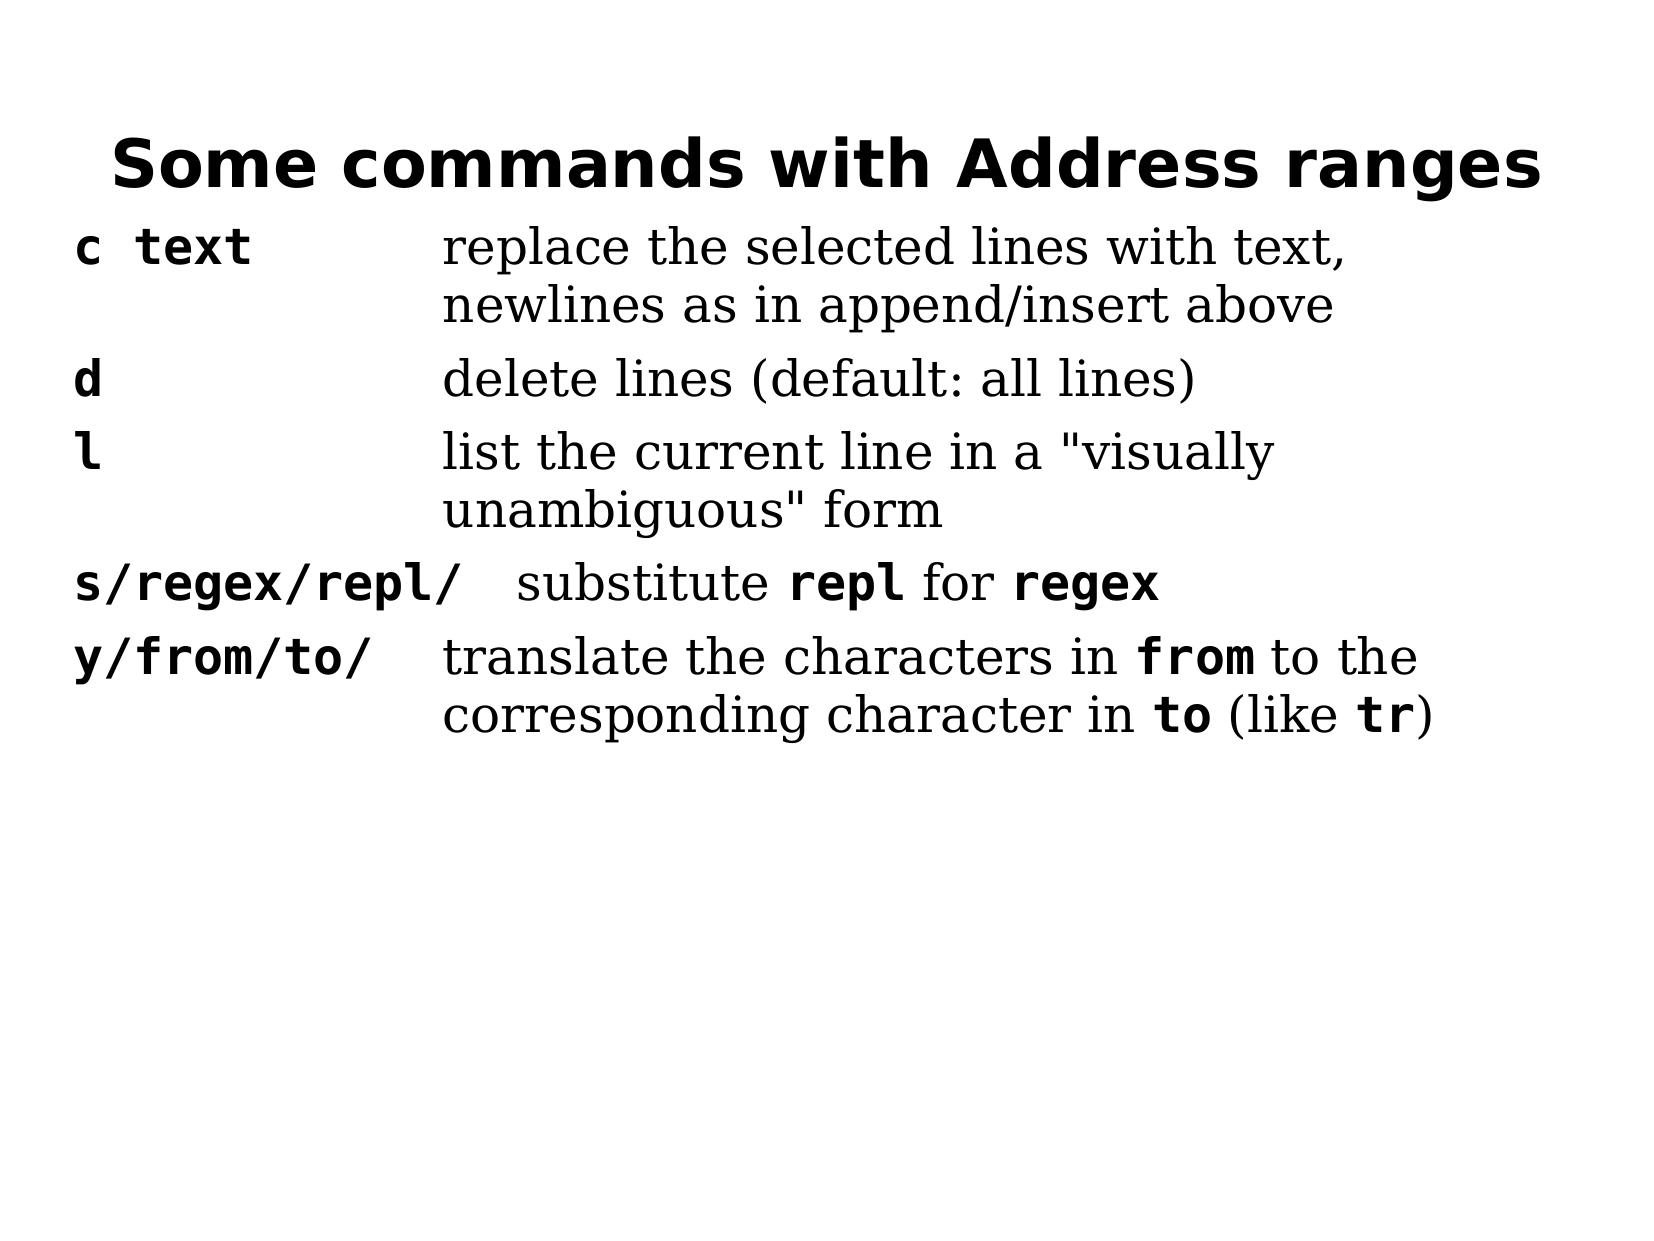

Some commands with Address ranges
c text			replace the selected lines with text,
					newlines as in append/insert above
d					delete lines (default: all lines)
l					list the current line in a "visually
					unambiguous" form
s/regex/repl/	substitute repl for regex
y/from/to/	translate the characters in from to the
					corresponding character in to (like tr)